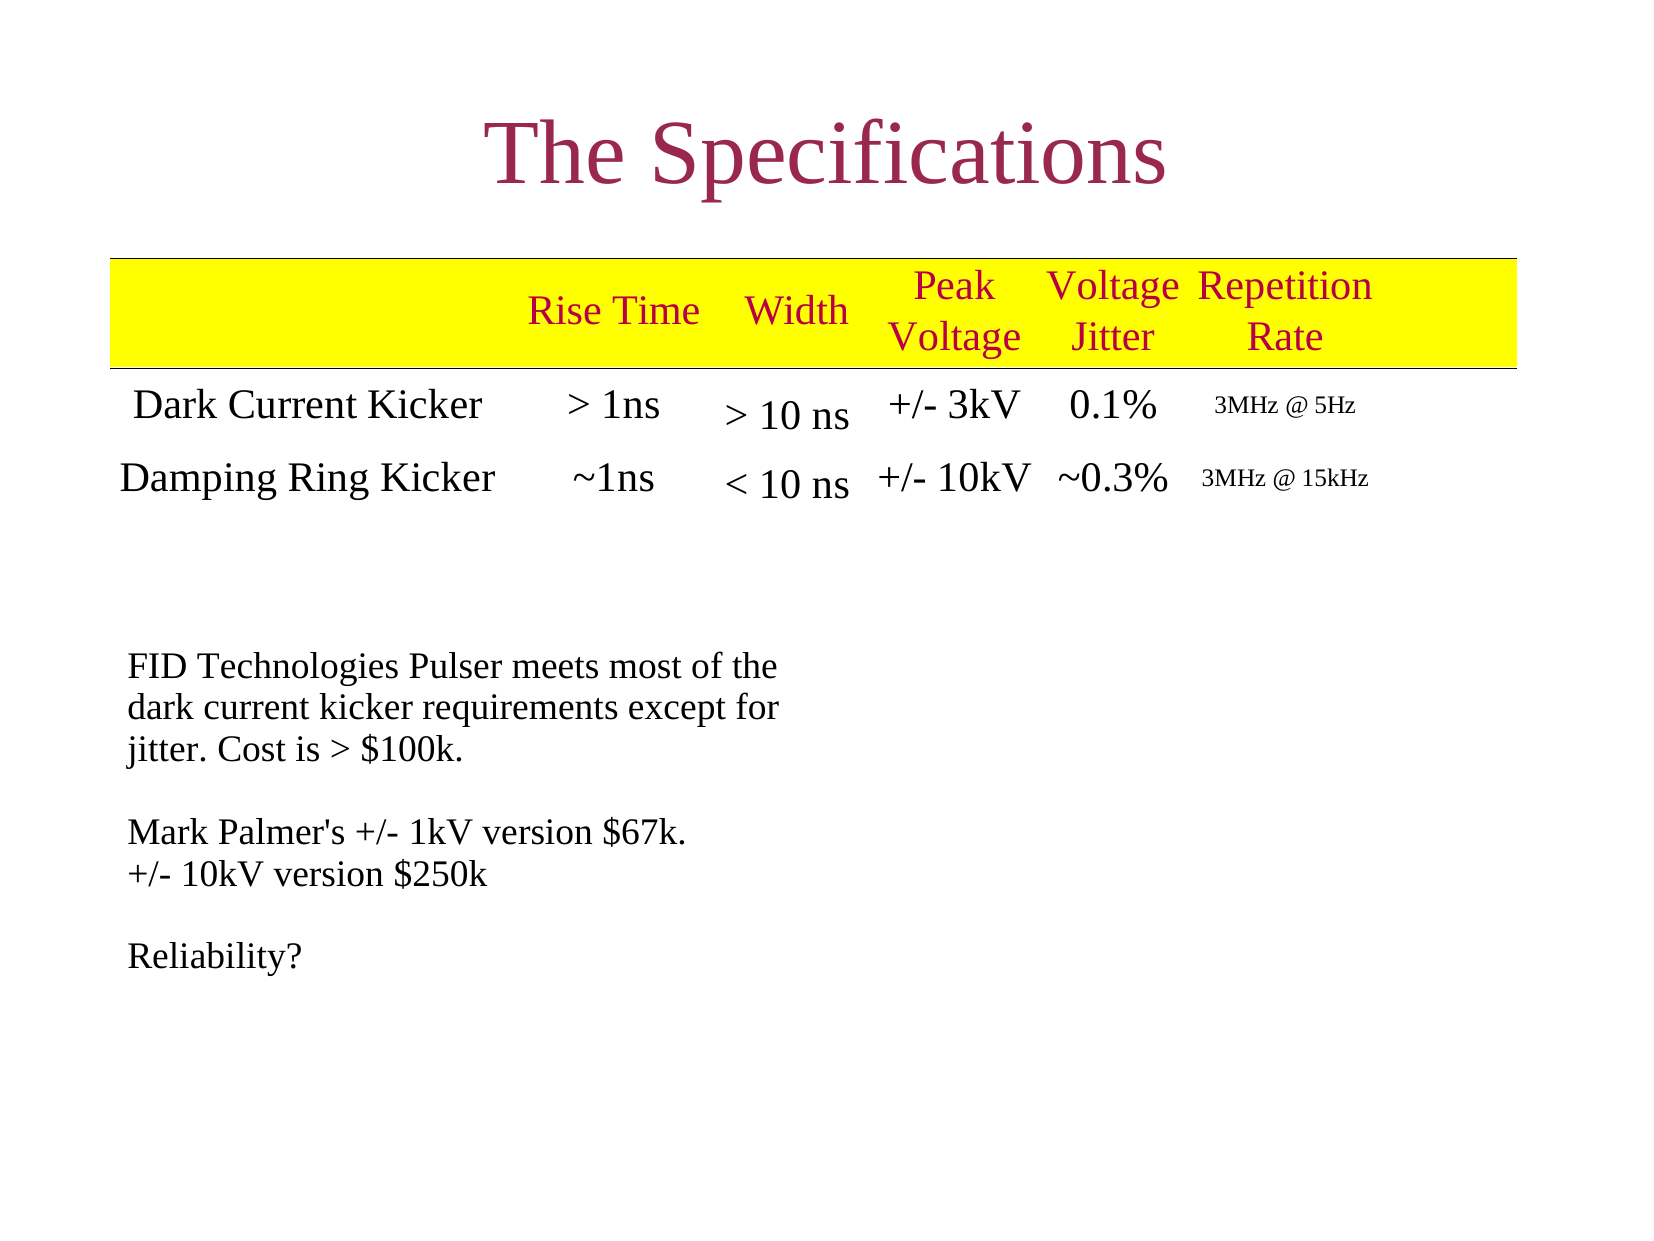

# The Specifications
FID Technologies Pulser meets most of the dark current kicker requirements except for jitter. Cost is > $100k.
Mark Palmer's +/- 1kV version $67k.
+/- 10kV version $250k
Reliability?